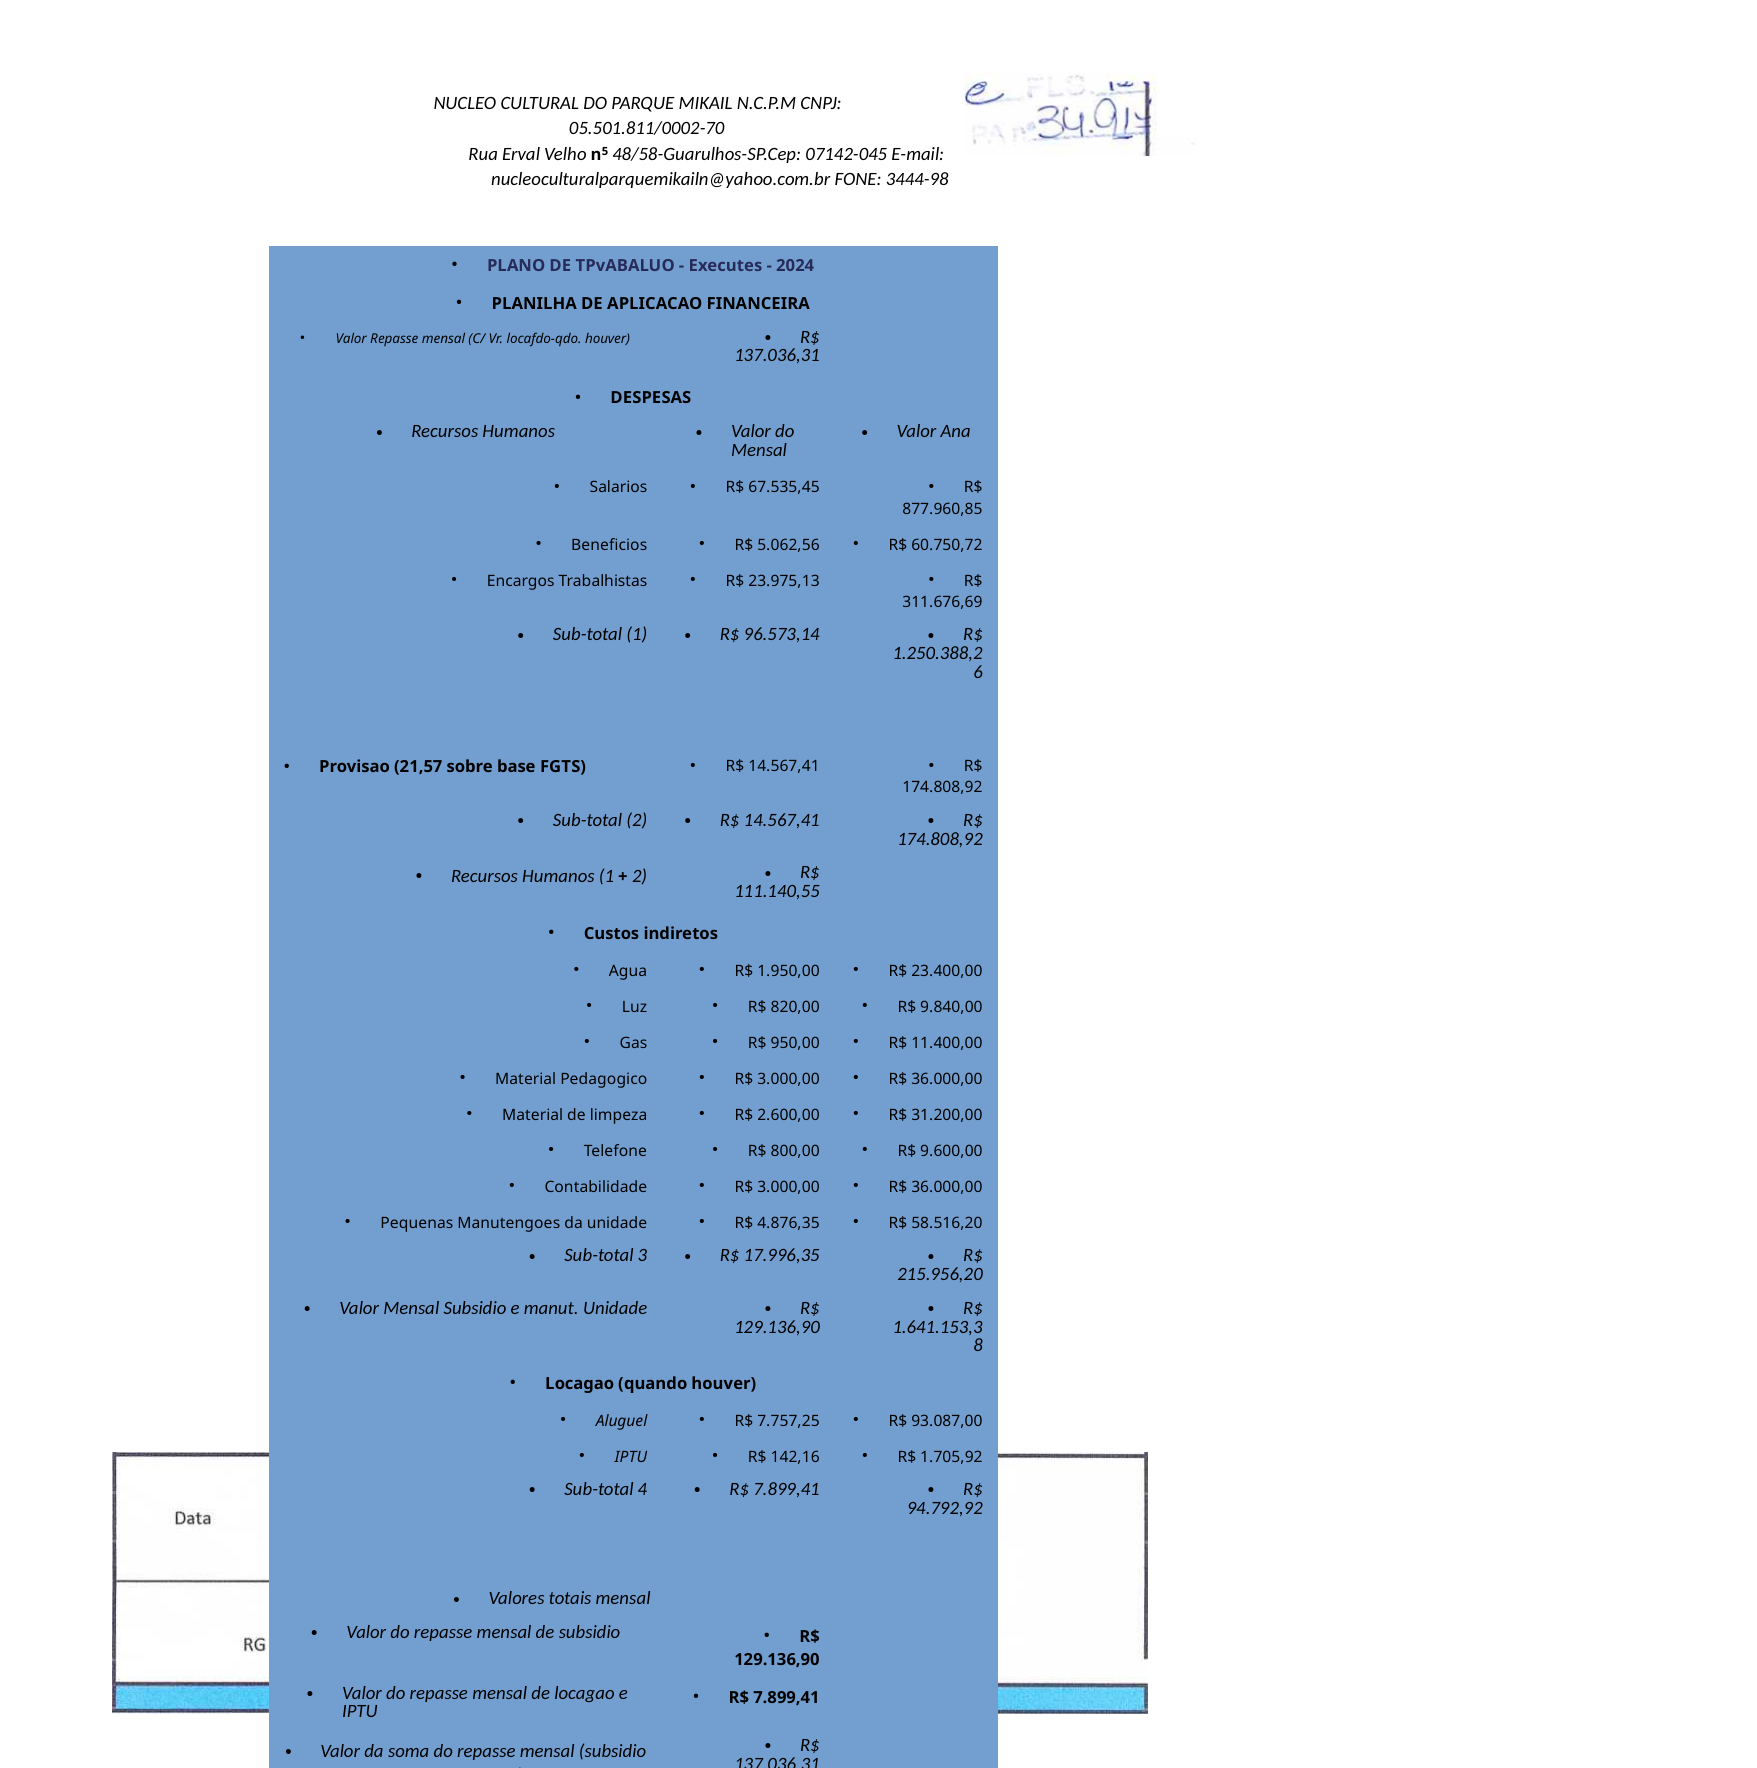

NUCLEO CULTURAL DO PARQUE MIKAIL N.C.P.M CNPJ: 05.501.811/0002-70
Rua Erval Velho n5 48/58-Guarulhos-SP.Cep: 07142-045 E-mail: nucleoculturalparquemikailn@yahoo.com.br FONE: 3444-98
| PLANO DE TPvABALUO - Executes - 2024 | | |
| --- | --- | --- |
| PLANILHA DE APLICACAO FINANCEIRA | | |
| Valor Repasse mensal (C/ Vr. locafdo-qdo. houver) | R$ 137.036,31 | |
| DESPESAS | | |
| Recursos Humanos | Valor do Mensal | Valor Ana |
| Salarios | R$ 67.535,45 | R$ 877.960,85 |
| Beneficios | R$ 5.062,56 | R$ 60.750,72 |
| Encargos Trabalhistas | R$ 23.975,13 | R$ 311.676,69 |
| Sub-total (1) | R$ 96.573,14 | R$ 1.250.388,26 |
| | | |
| Provisao (21,57 sobre base FGTS) | R$ 14.567,41 | R$ 174.808,92 |
| Sub-total (2) | R$ 14.567,41 | R$ 174.808,92 |
| Recursos Humanos (1 + 2) | R$ 111.140,55 | |
| Custos indiretos | | |
| Agua | R$ 1.950,00 | R$ 23.400,00 |
| Luz | R$ 820,00 | R$ 9.840,00 |
| Gas | R$ 950,00 | R$ 11.400,00 |
| Material Pedagogico | R$ 3.000,00 | R$ 36.000,00 |
| Material de limpeza | R$ 2.600,00 | R$ 31.200,00 |
| Telefone | R$ 800,00 | R$ 9.600,00 |
| Contabilidade | R$ 3.000,00 | R$ 36.000,00 |
| Pequenas Manutengoes da unidade | R$ 4.876,35 | R$ 58.516,20 |
| Sub-total 3 | R$ 17.996,35 | R$ 215.956,20 |
| Valor Mensal Subsidio e manut. Unidade | R$ 129.136,90 | R$ 1.641.153,38 |
| Locagao (quando houver) | | |
| Aluguel | R$ 7.757,25 | R$ 93.087,00 |
| IPTU | R$ 142,16 | R$ 1.705,92 |
| Sub-total 4 | R$ 7.899,41 | R$ 94.792,92 |
| | | |
| Valores totais mensal | | |
| Valor do repasse mensal de subsidio | R$ 129.136,90 | |
| Valor do repasse mensal de locagao e IPTU | R$ 7.899,41 | |
| Valor da soma do repasse mensal (subsidio e locagao) | R$ 137.036,31 | |
| | | |
| VERBA ADICIONAL - Maio e Setembro | | |
| Subsidio | Valores Previstos | Portaria n5 |
| Qualificagao de Recursos Humanos | R$ 0,00 | |
| Auxilio no Pagamento de ferias e 132 | R$ 0,00 | |
| Execugao de Melhorias na Unidade Escolar | R$ 75.000,00 | 063/2021-SE |
| Aquisigao de Material Pedagogico | R$ 28.309,52 | Artigo 29 |
| Aquisigao de bens permanentes | R$ 25.827,38 | |
| TOTAL | R$ 129.136,90 | |